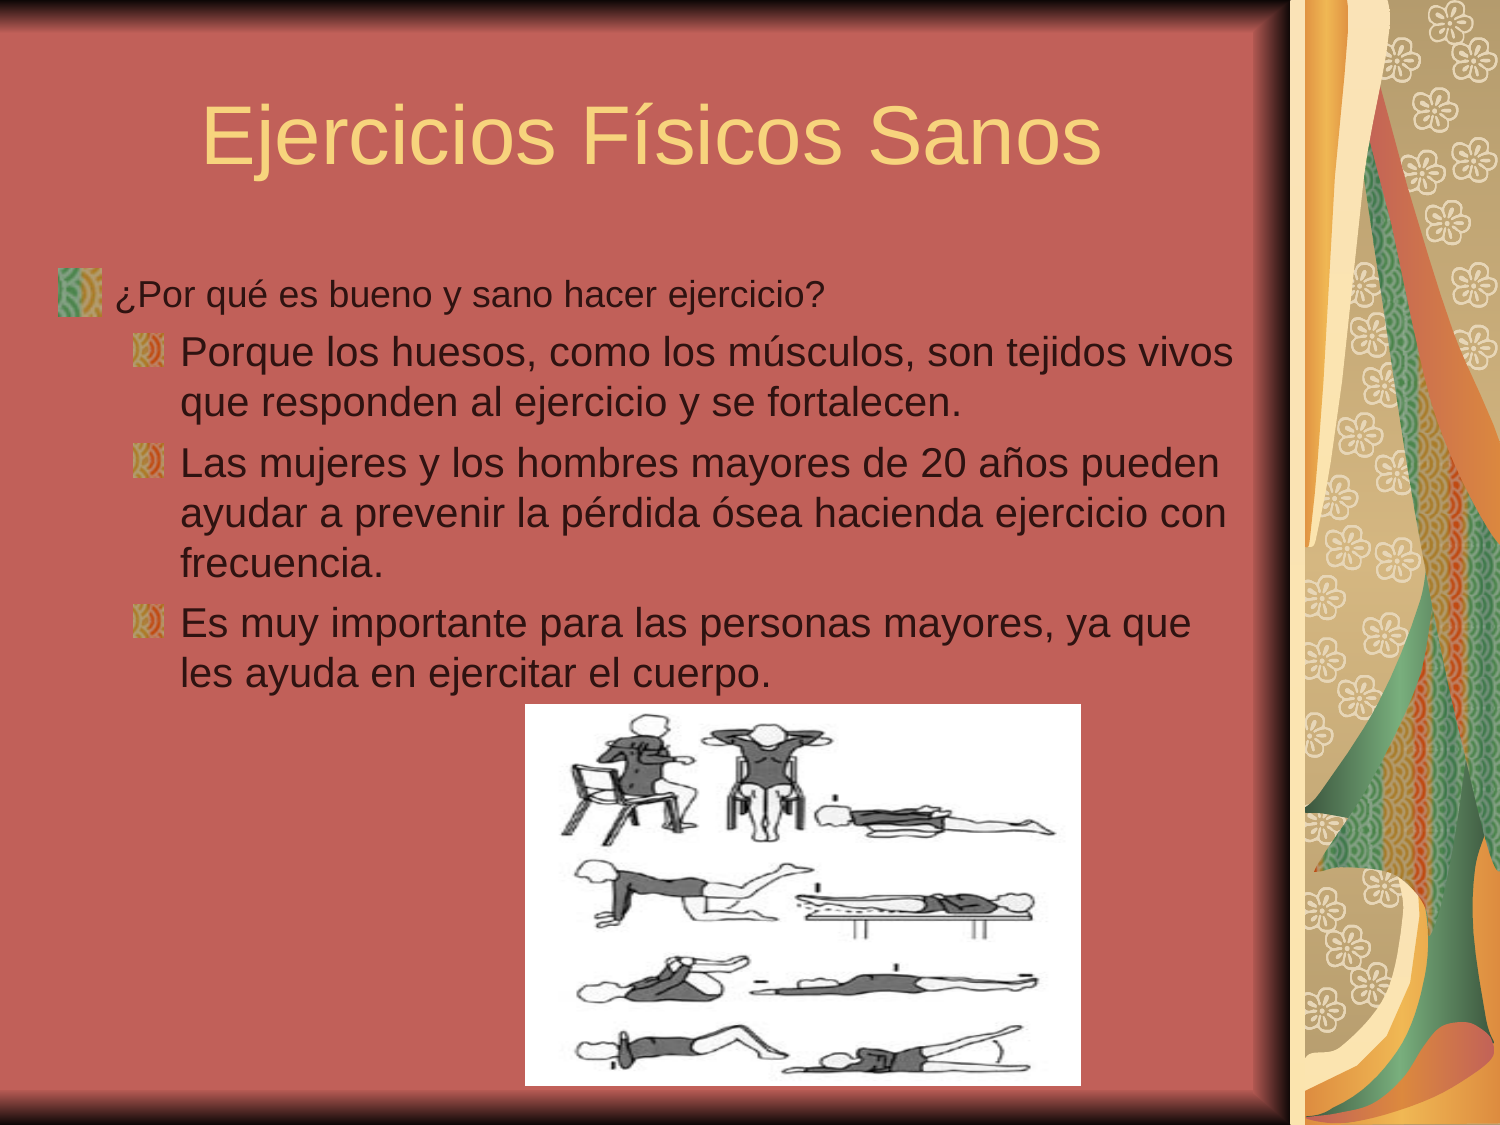

# Ejercicios Físicos Sanos
¿Por qué es bueno y sano hacer ejercicio?
Porque los huesos, como los músculos, son tejidos vivos que responden al ejercicio y se fortalecen.
Las mujeres y los hombres mayores de 20 años pueden ayudar a prevenir la pérdida ósea hacienda ejercicio con frecuencia.
Es muy importante para las personas mayores, ya que les ayuda en ejercitar el cuerpo.